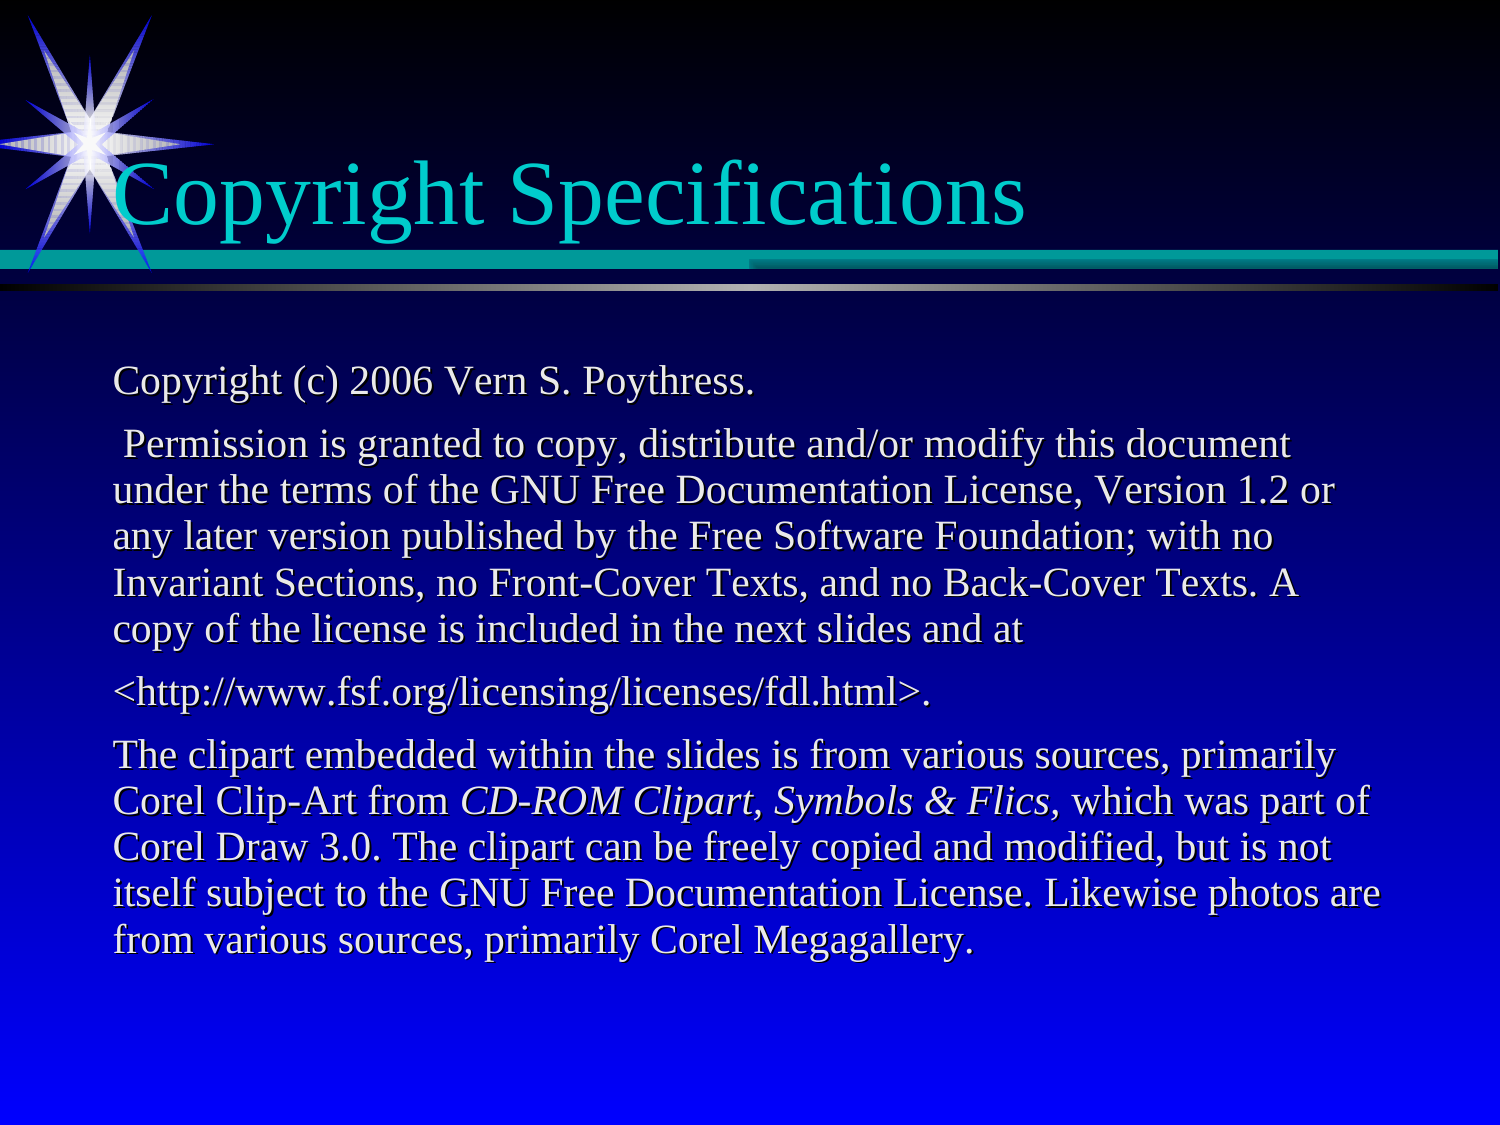

# Copyright Specifications
Copyright (c) 2006 Vern S. Poythress.
 Permission is granted to copy, distribute and/or modify this document under the terms of the GNU Free Documentation License, Version 1.2 or any later version published by the Free Software Foundation; with no Invariant Sections, no Front-Cover Texts, and no Back-Cover Texts. A copy of the license is included in the next slides and at
<http://www.fsf.org/licensing/licenses/fdl.html>.
The clipart embedded within the slides is from various sources, primarily Corel Clip-Art from CD-ROM Clipart, Symbols & Flics, which was part of Corel Draw 3.0. The clipart can be freely copied and modified, but is not itself subject to the GNU Free Documentation License. Likewise photos are from various sources, primarily Corel Megagallery.